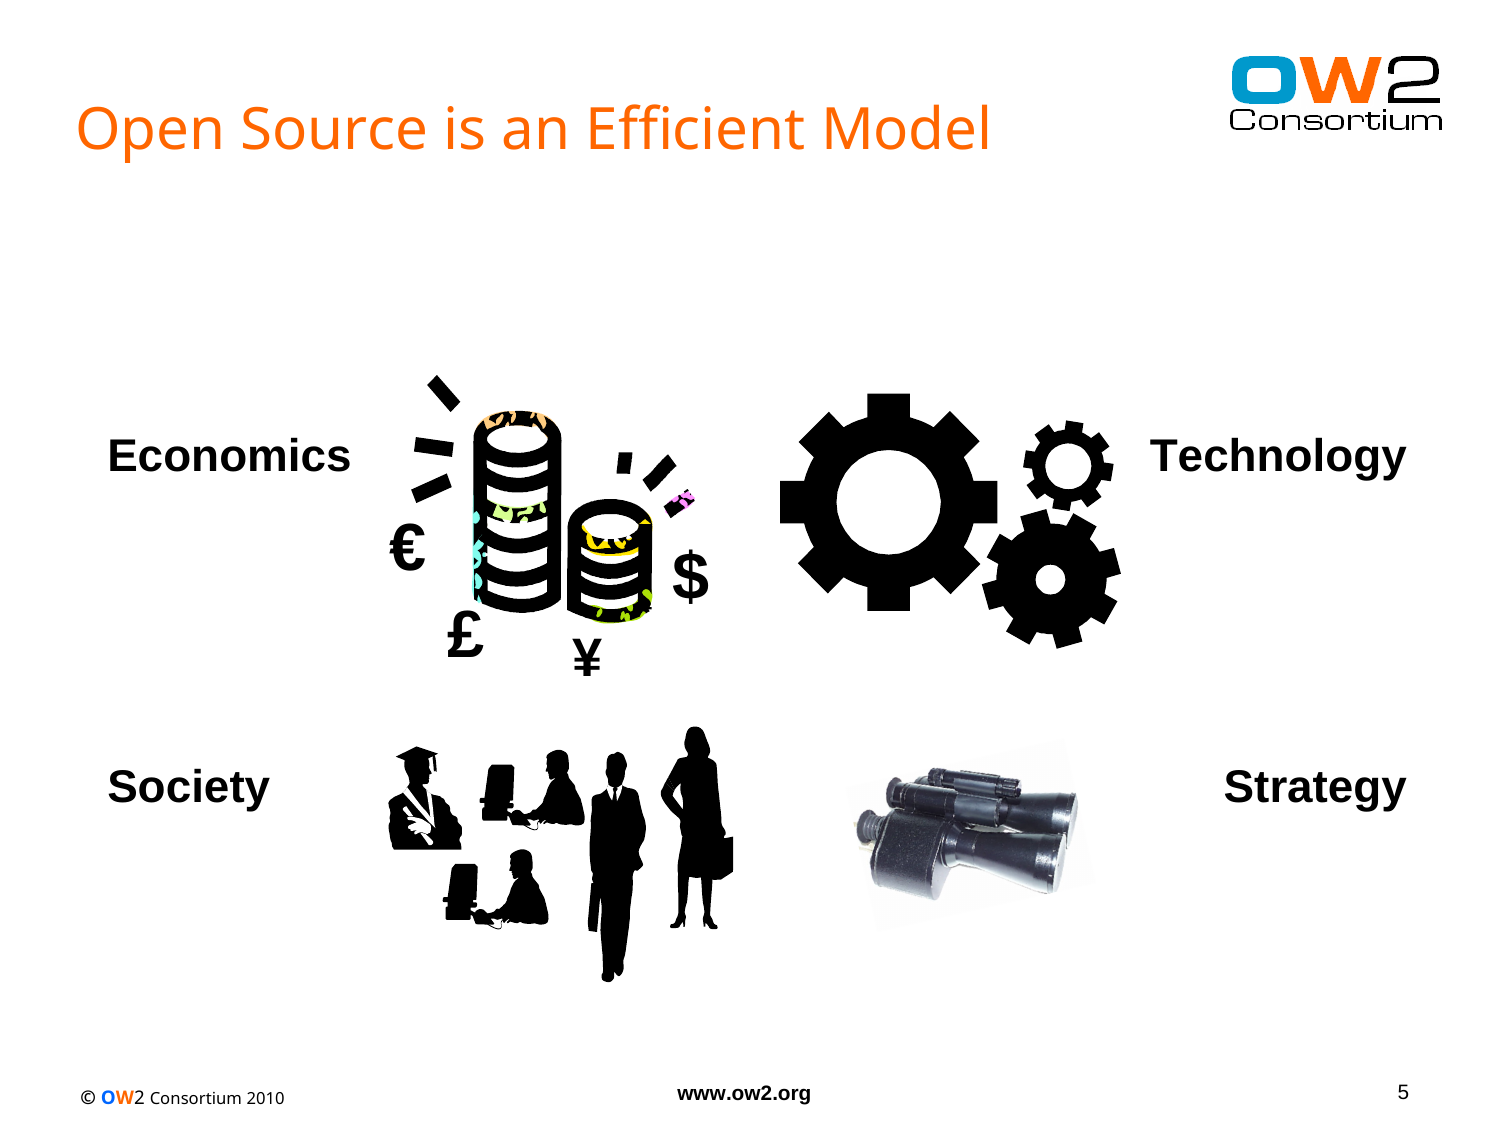

# Open Source is an Efficient Model
€
$
£
¥
Economics
Technology
Society
Strategy
5